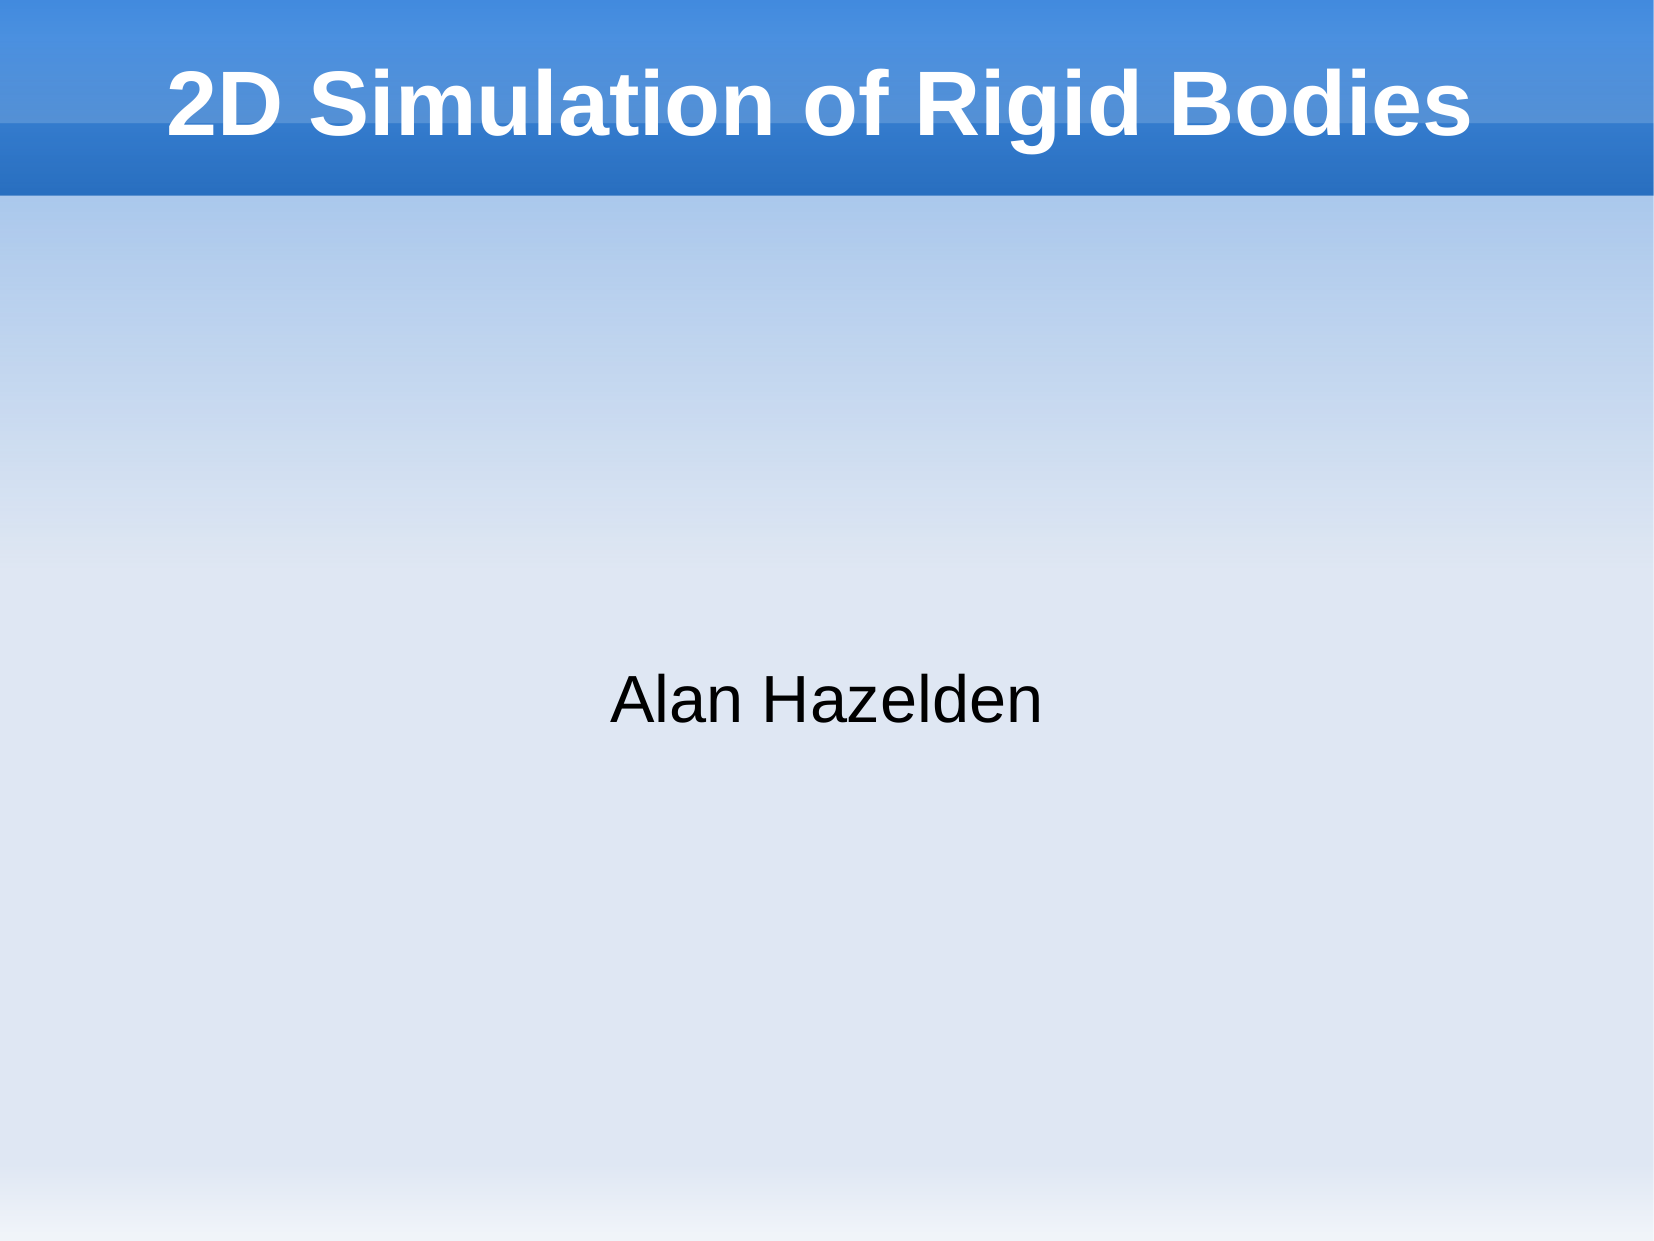

# 2D Simulation of Rigid Bodies
Alan Hazelden